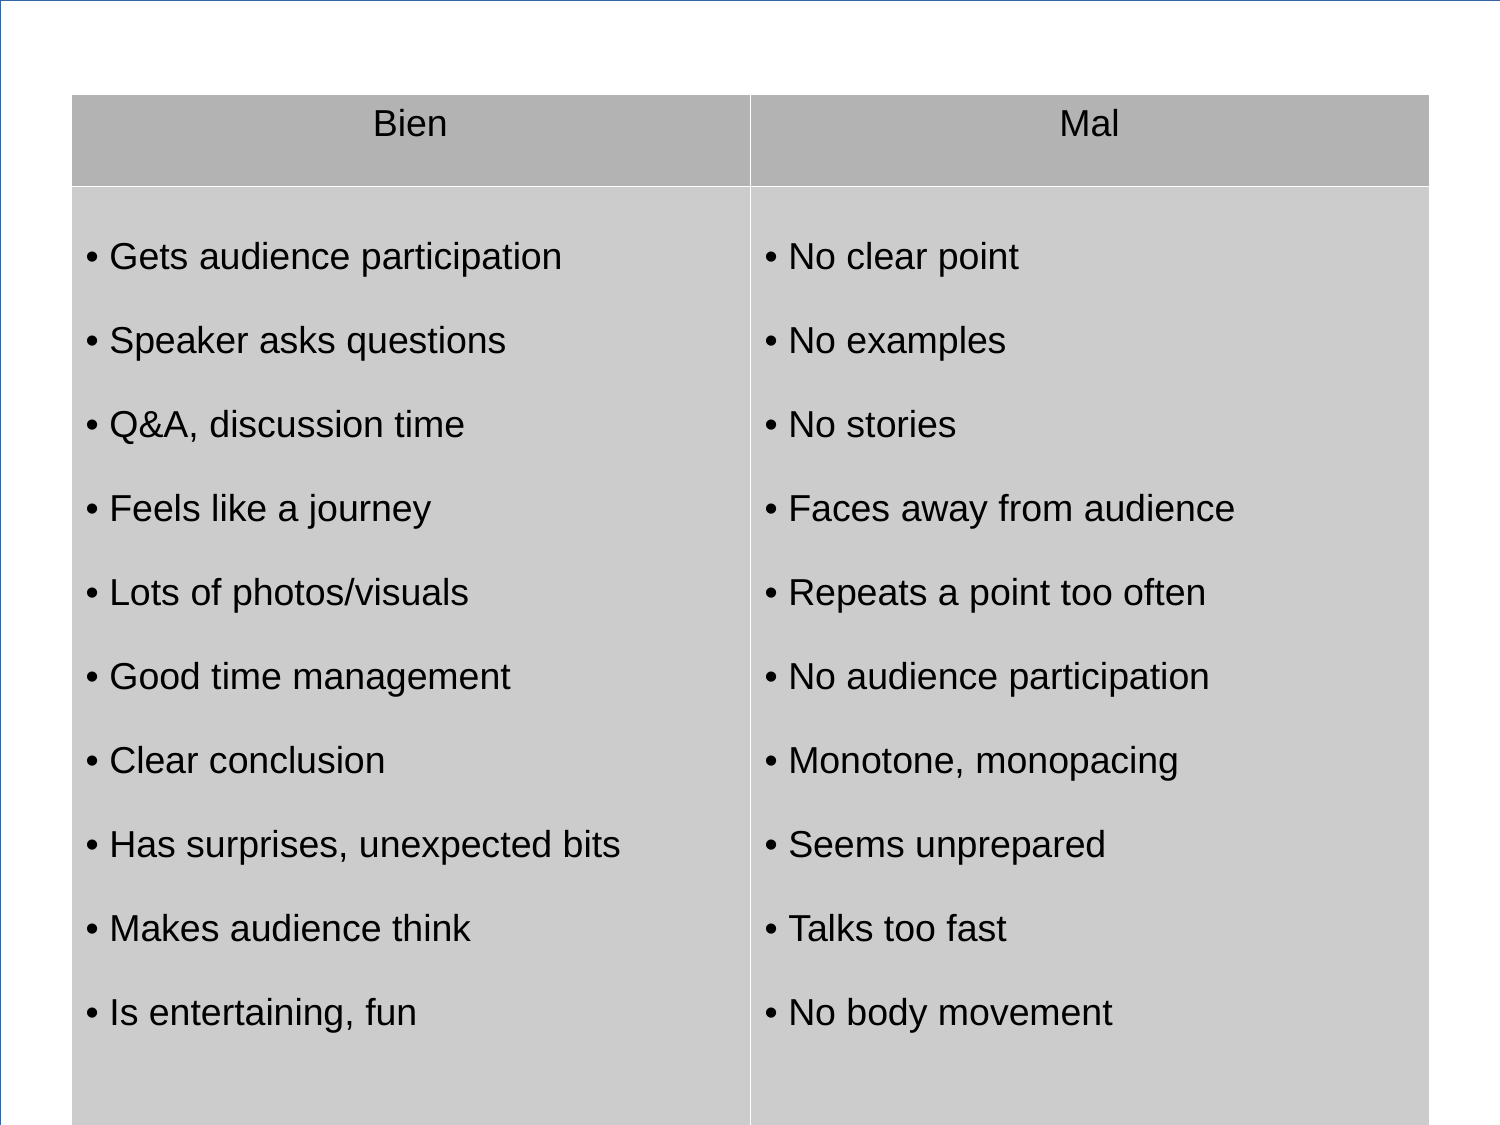

| Bien | Mal |
| --- | --- |
| • Gets audience participation • Speaker asks questions • Q&A, discussion time • Feels like a journey • Lots of photos/visuals • Good time management • Clear conclusion • Has surprises, unexpected bits • Makes audience think • Is entertaining, fun | • No clear point • No examples • No stories • Faces away from audience • Repeats a point too often • No audience participation • Monotone, monopacing • Seems unprepared • Talks too fast • No body movement |
#